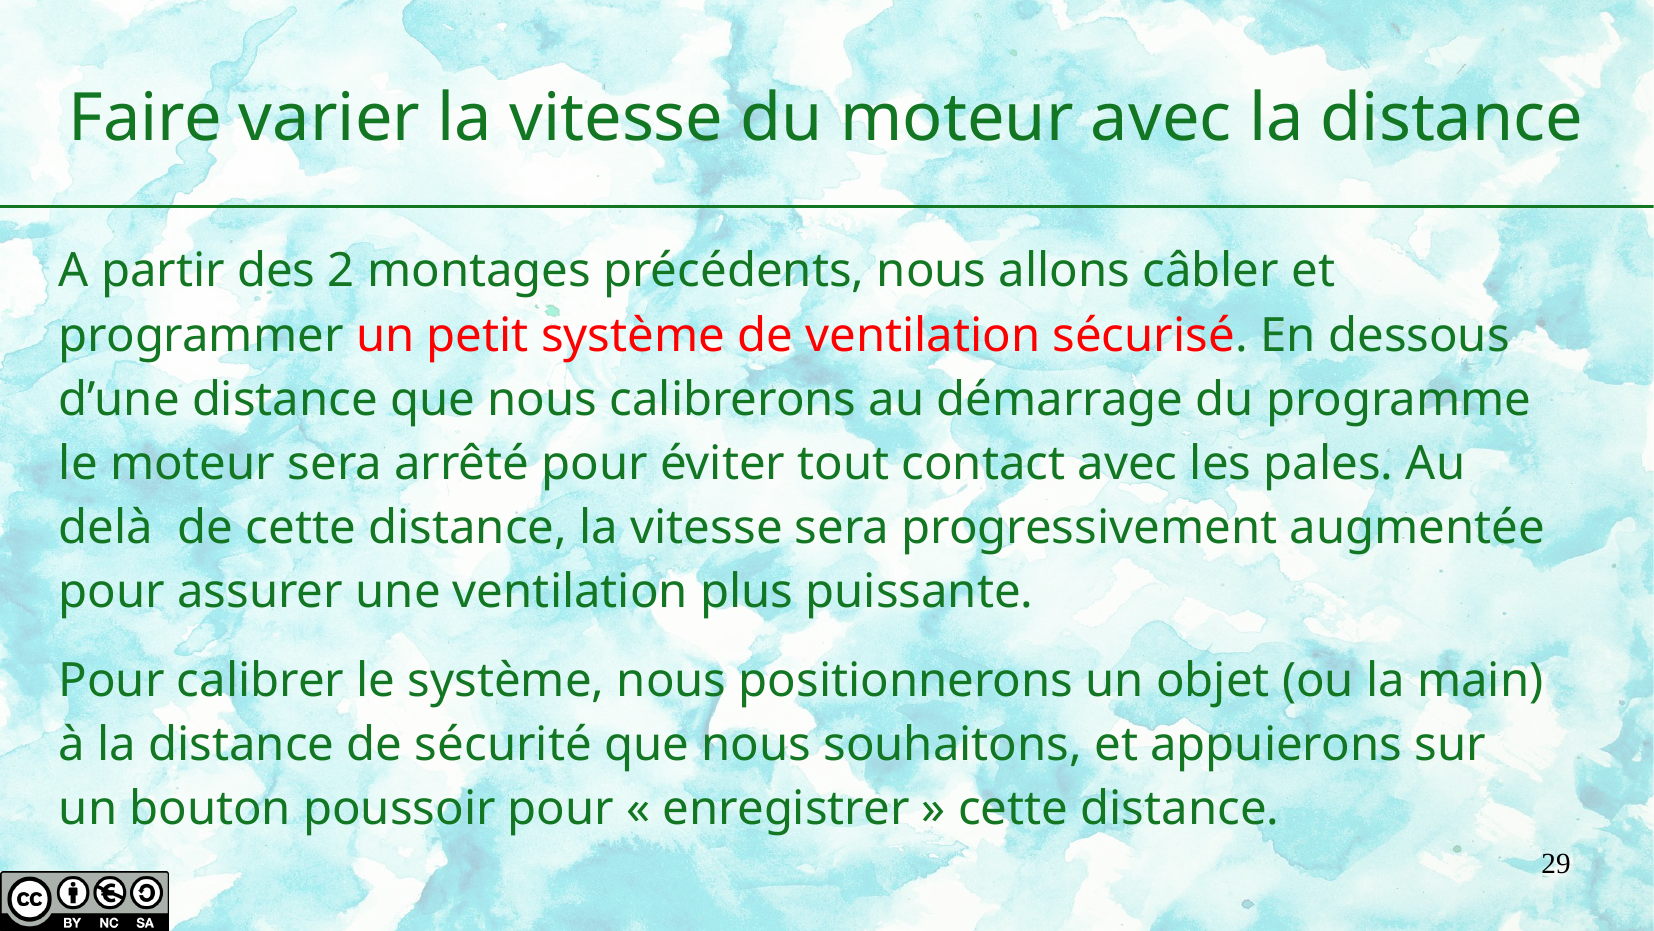

# Faire varier la vitesse du moteur avec la distance
A partir des 2 montages précédents, nous allons câbler et programmer un petit système de ventilation sécurisé. En dessous d’une distance que nous calibrerons au démarrage du programme le moteur sera arrêté pour éviter tout contact avec les pales. Au delà de cette distance, la vitesse sera progressivement augmentée pour assurer une ventilation plus puissante.
Pour calibrer le système, nous positionnerons un objet (ou la main) à la distance de sécurité que nous souhaitons, et appuierons sur un bouton poussoir pour « enregistrer » cette distance.
29